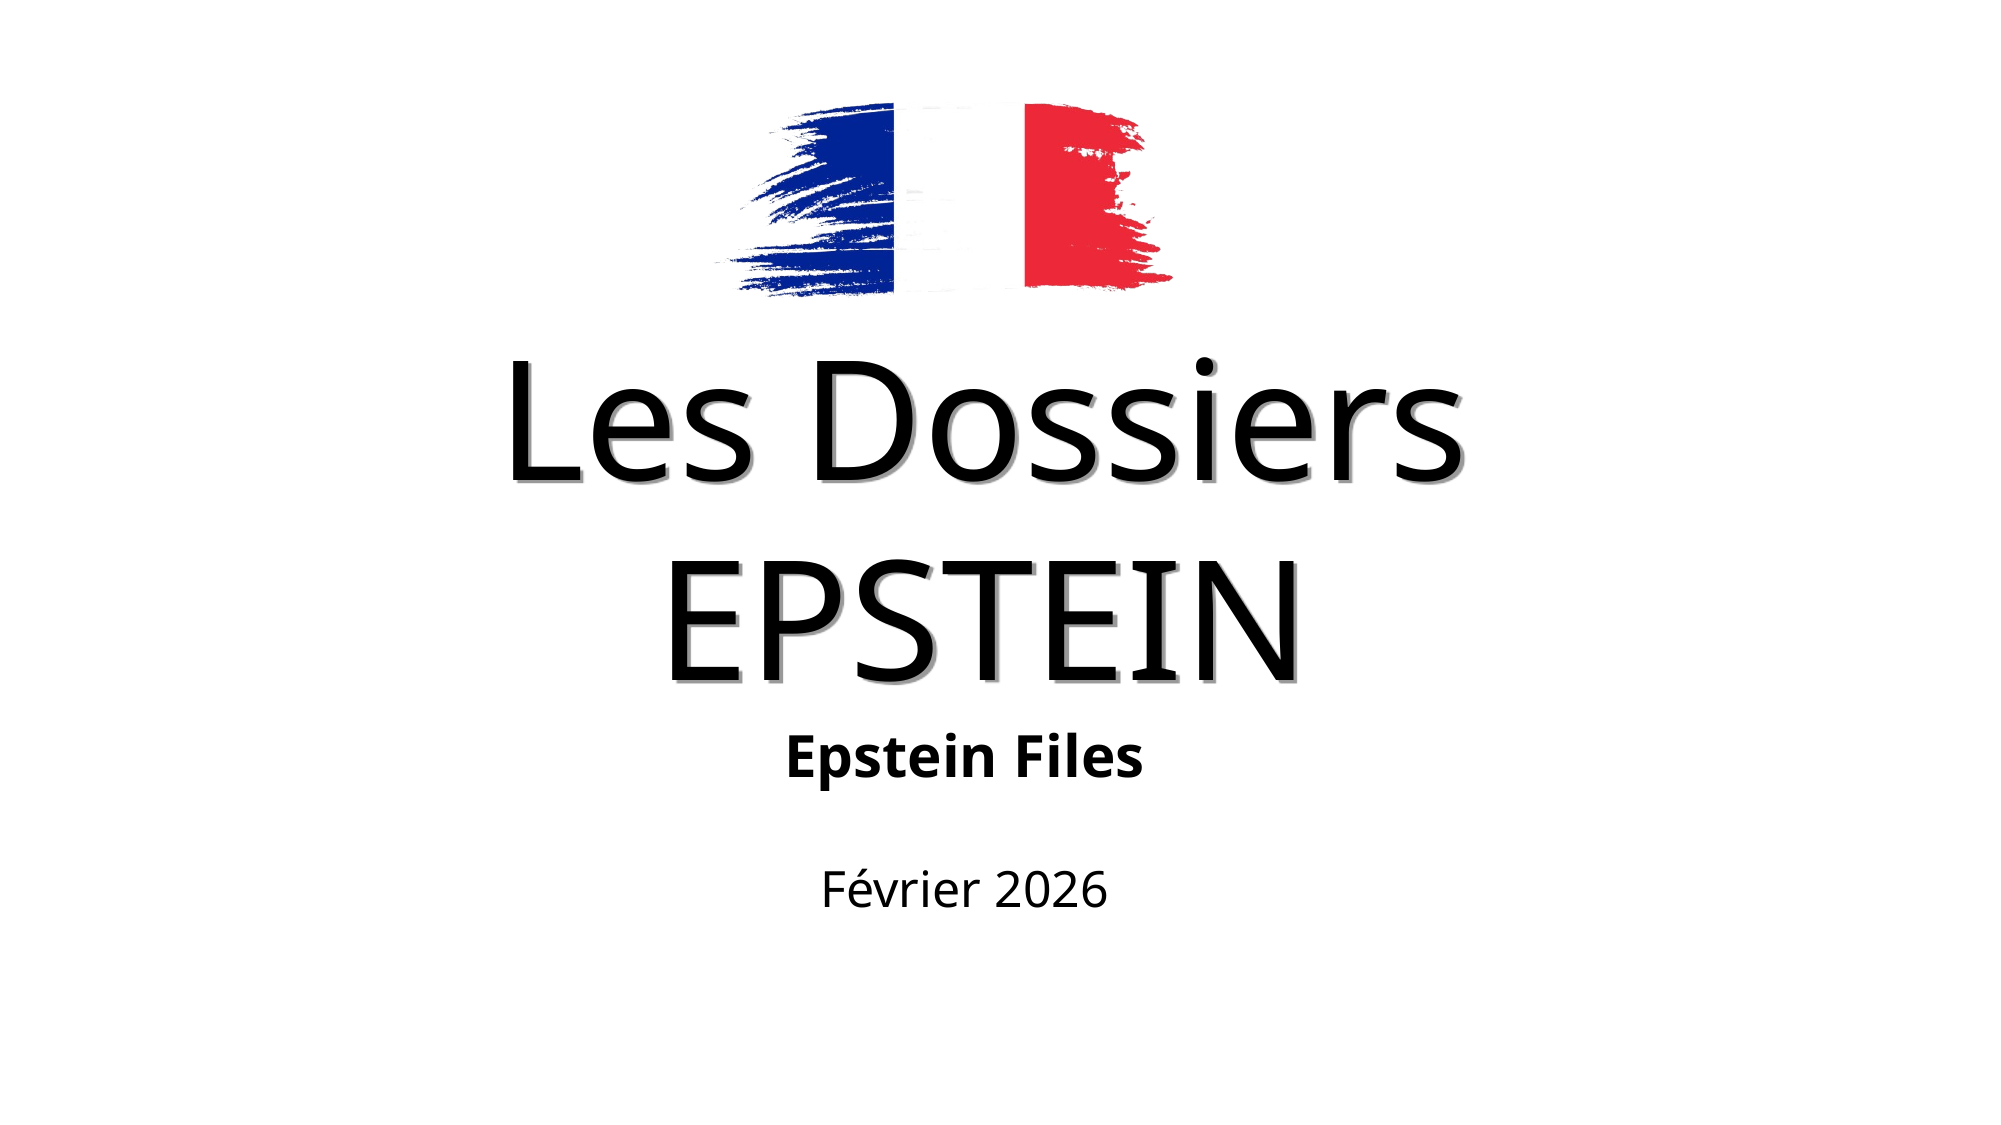

Les Dossiers
EPSTEIN
Epstein Files
Février 2026